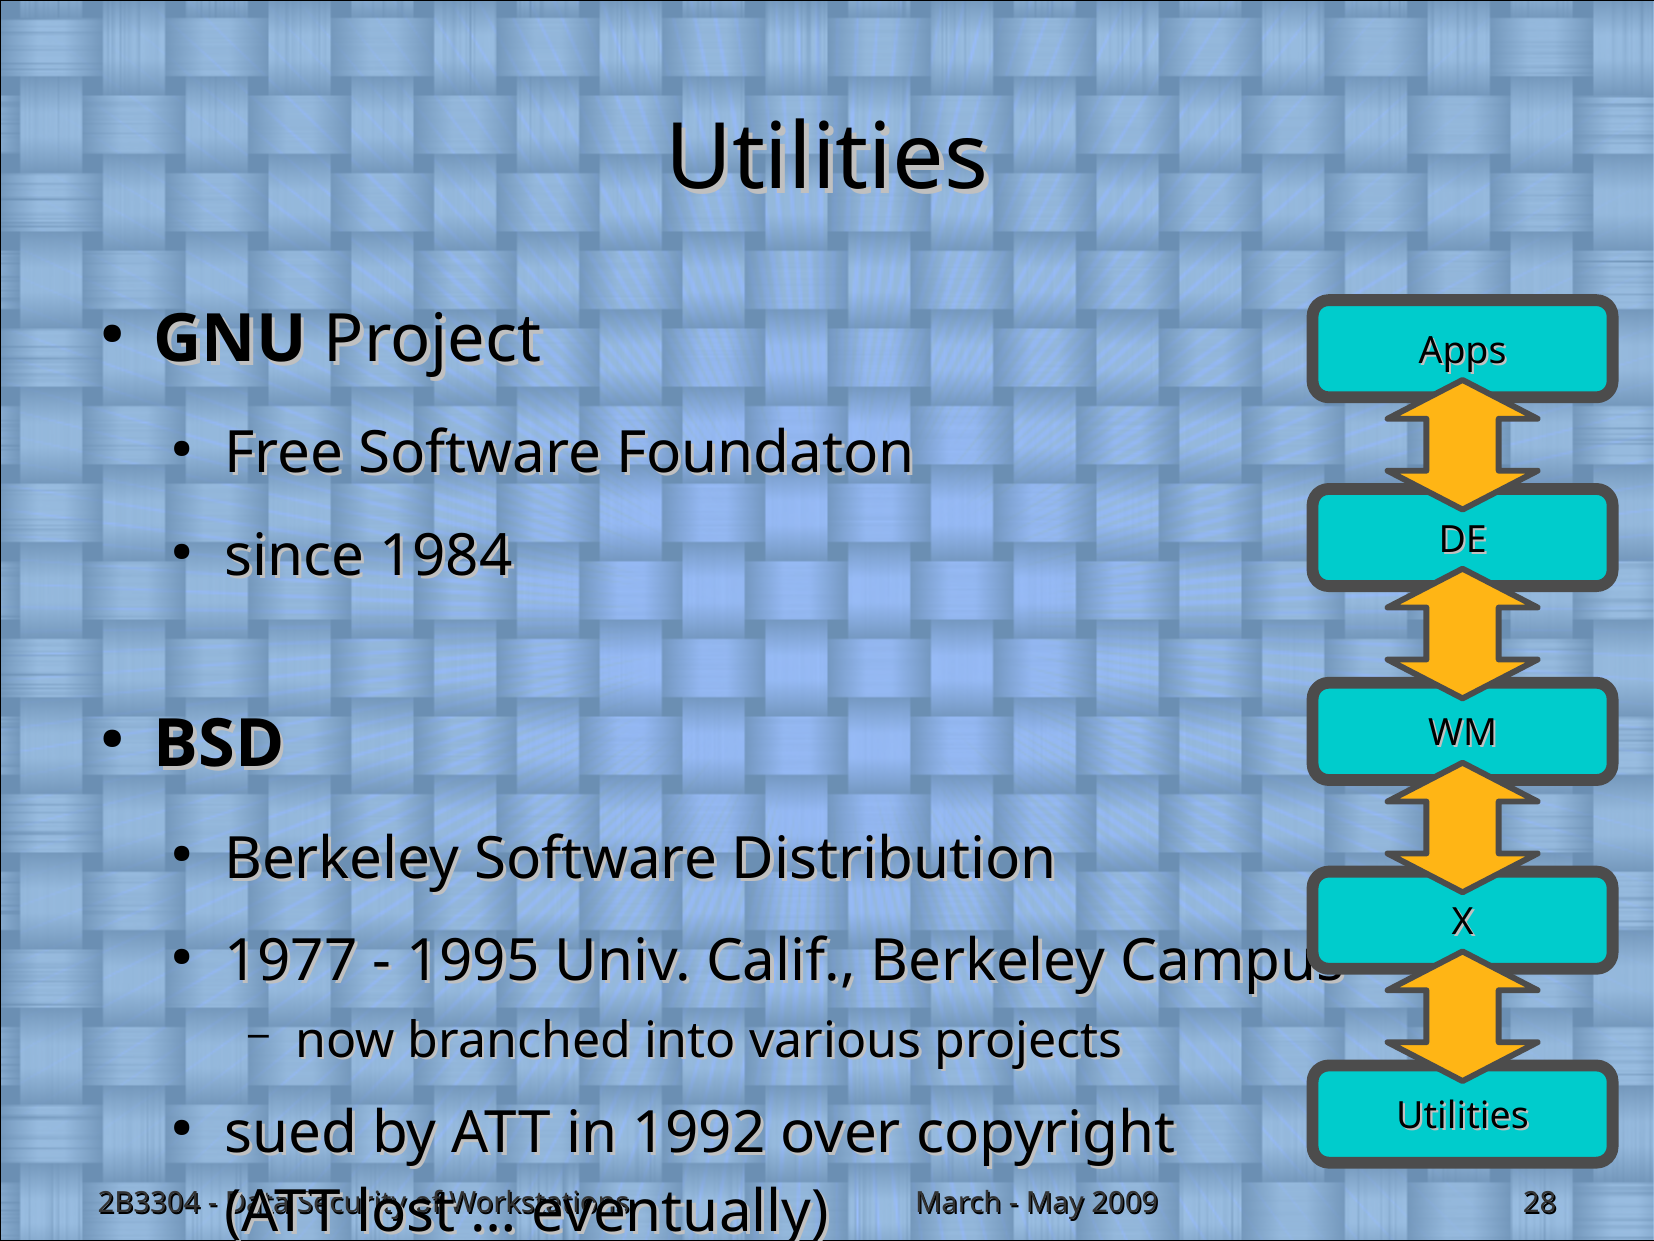

# Utilities
GNU Project
Free Software Foundaton
since 1984
BSD
Berkeley Software Distribution
1977 - 1995 Univ. Calif., Berkeley Campus
now branched into various projects
sued by ATT in 1992 over copyright
(ATT lost … eventually)
Apps
DE
WM
X
Utilities